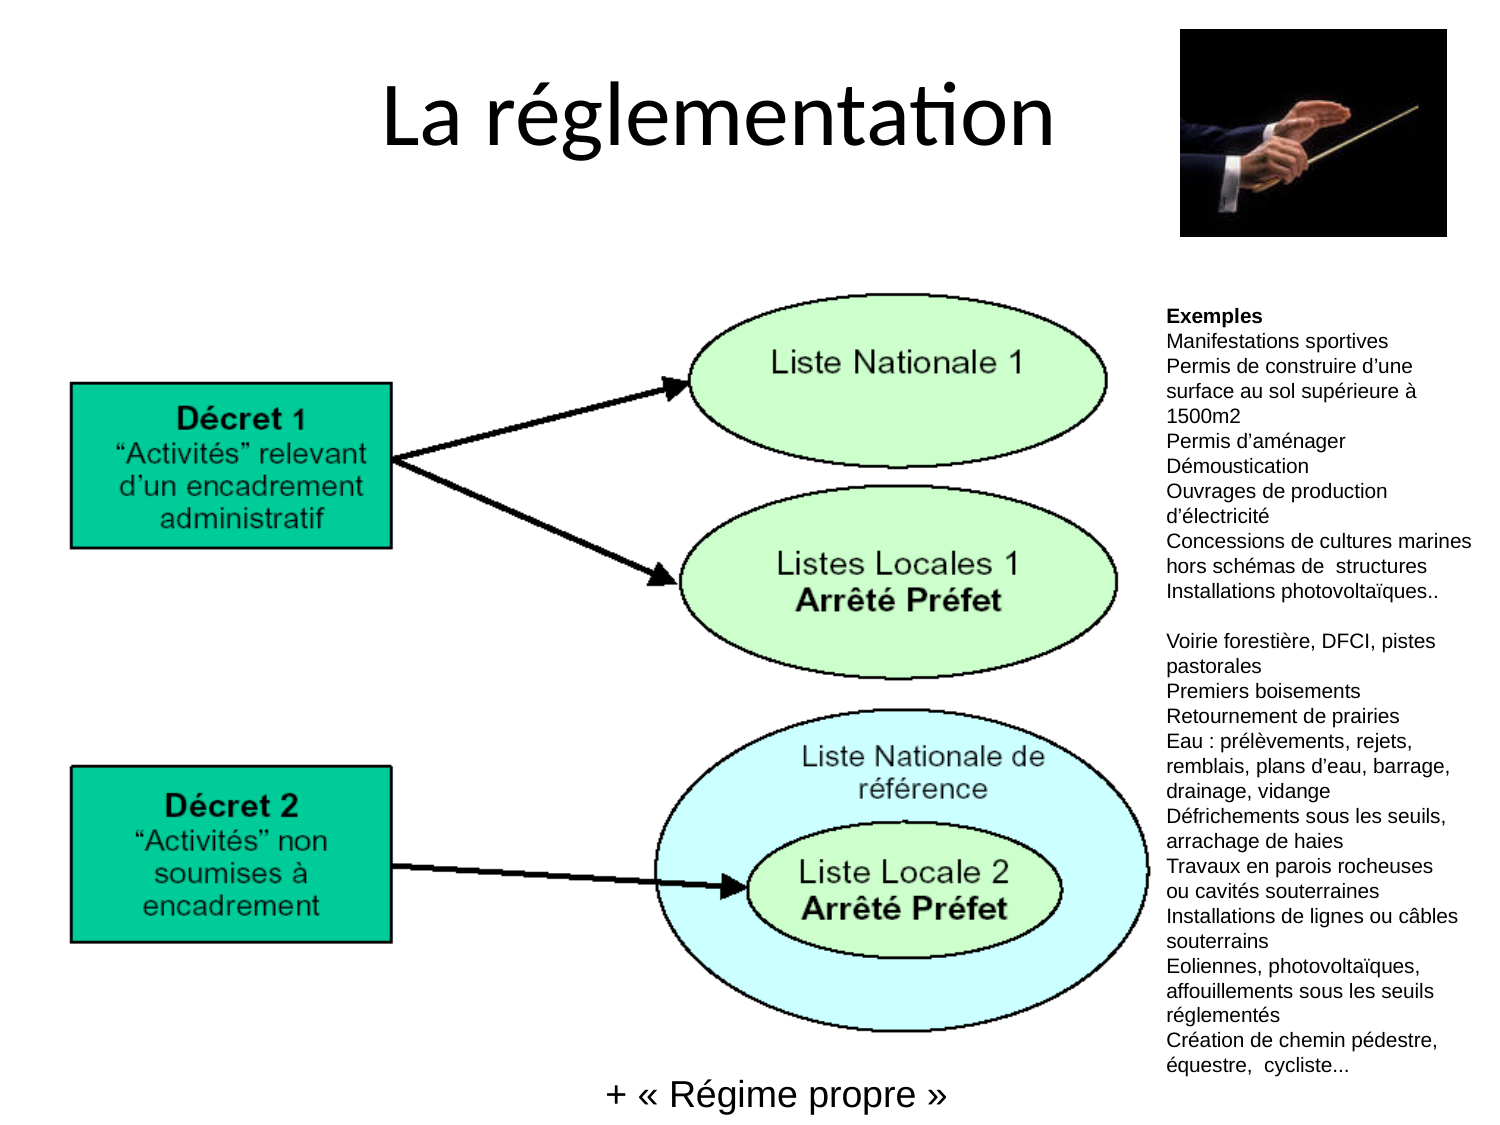

La réglementation
Exemples
Manifestations sportives
Permis de construire d’une surface au sol supérieure à
1500m2
Permis d’aménager
Démoustication
Ouvrages de production d’électricité
Concessions de cultures marines hors schémas de structures
Installations photovoltaïques..
Voirie forestière, DFCI, pistes pastorales
Premiers boisements
Retournement de prairies
Eau : prélèvements, rejets, remblais, plans d’eau, barrage, drainage, vidange
Défrichements sous les seuils, arrachage de haies
Travaux en parois rocheuses ou cavités souterraines
Installations de lignes ou câbles souterrains
Eoliennes, photovoltaïques, affouillements sous les seuils
réglementés
Création de chemin pédestre, équestre, cycliste...
+ « Régime propre »